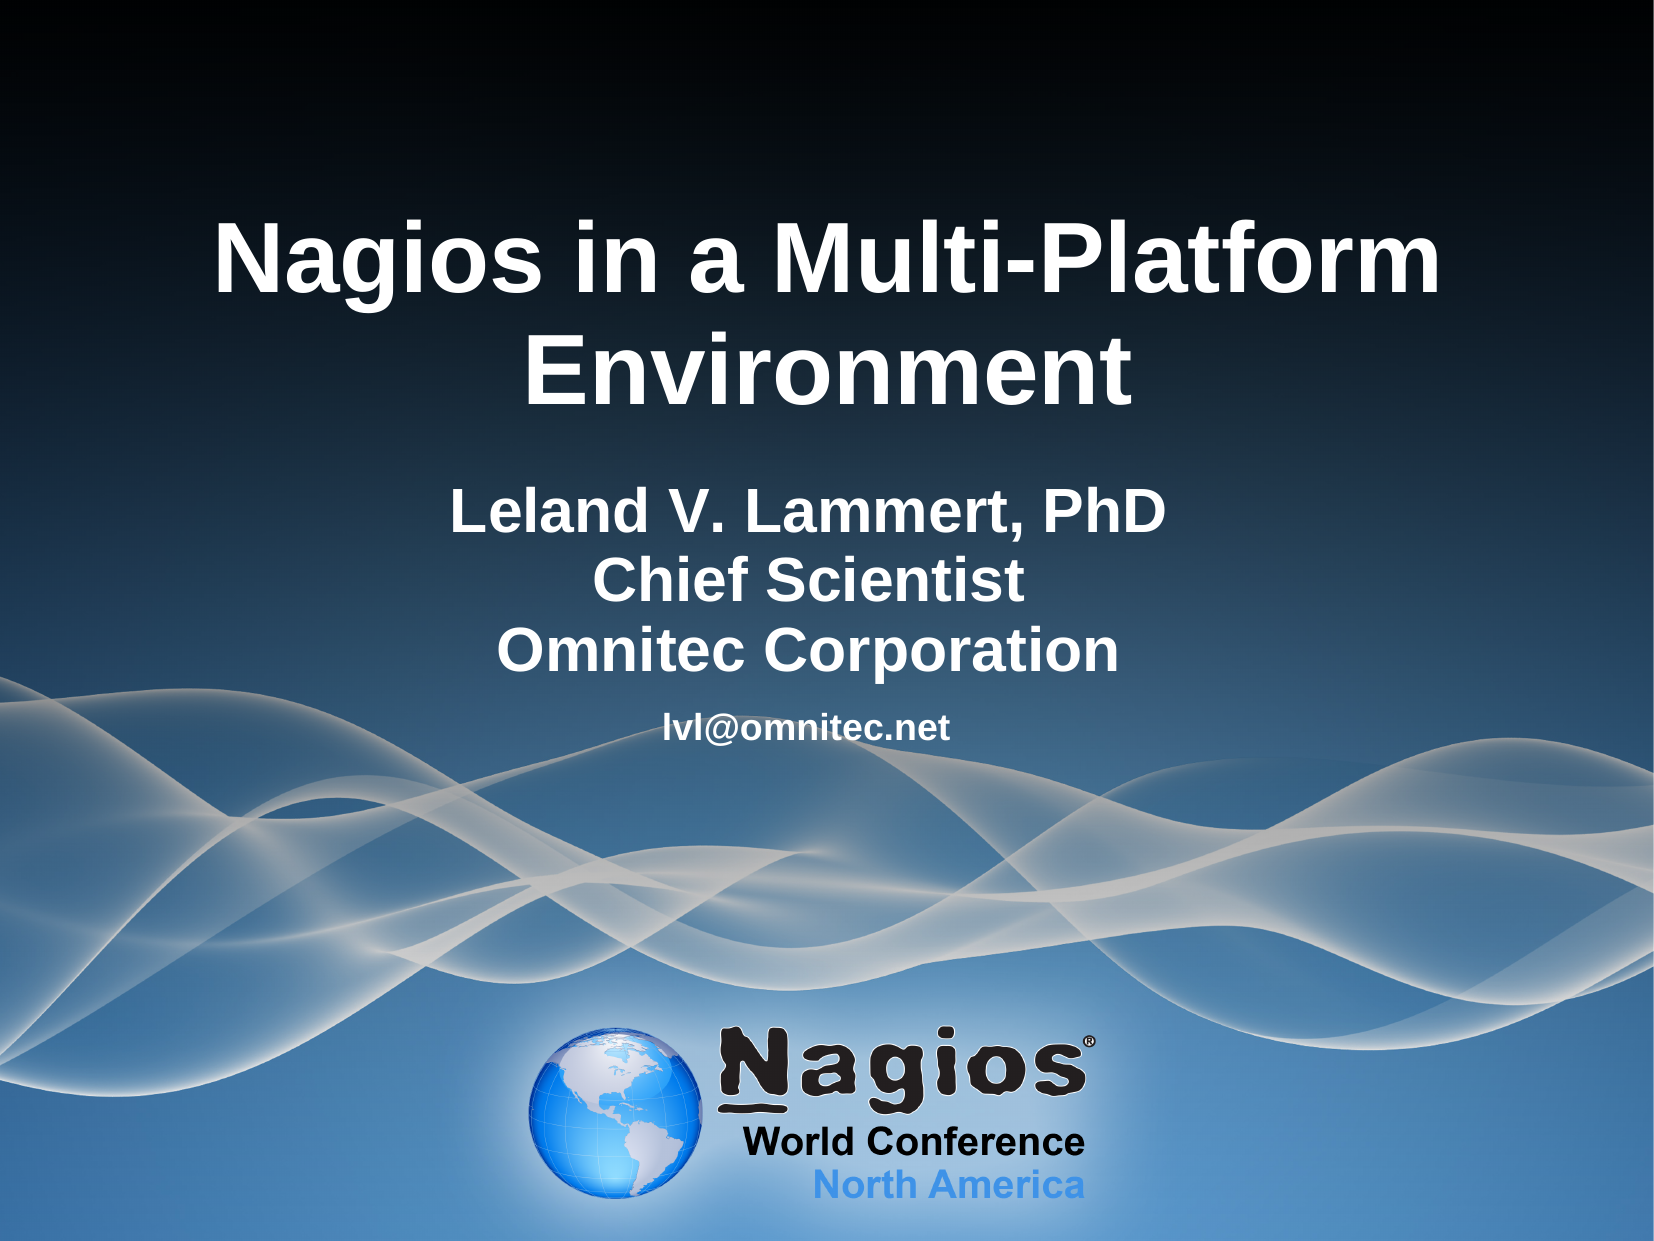

Nagios in a Multi-Platform Environment
Leland V. Lammert, PhD
Chief Scientist
Omnitec Corporation
lvl@omnitec.net